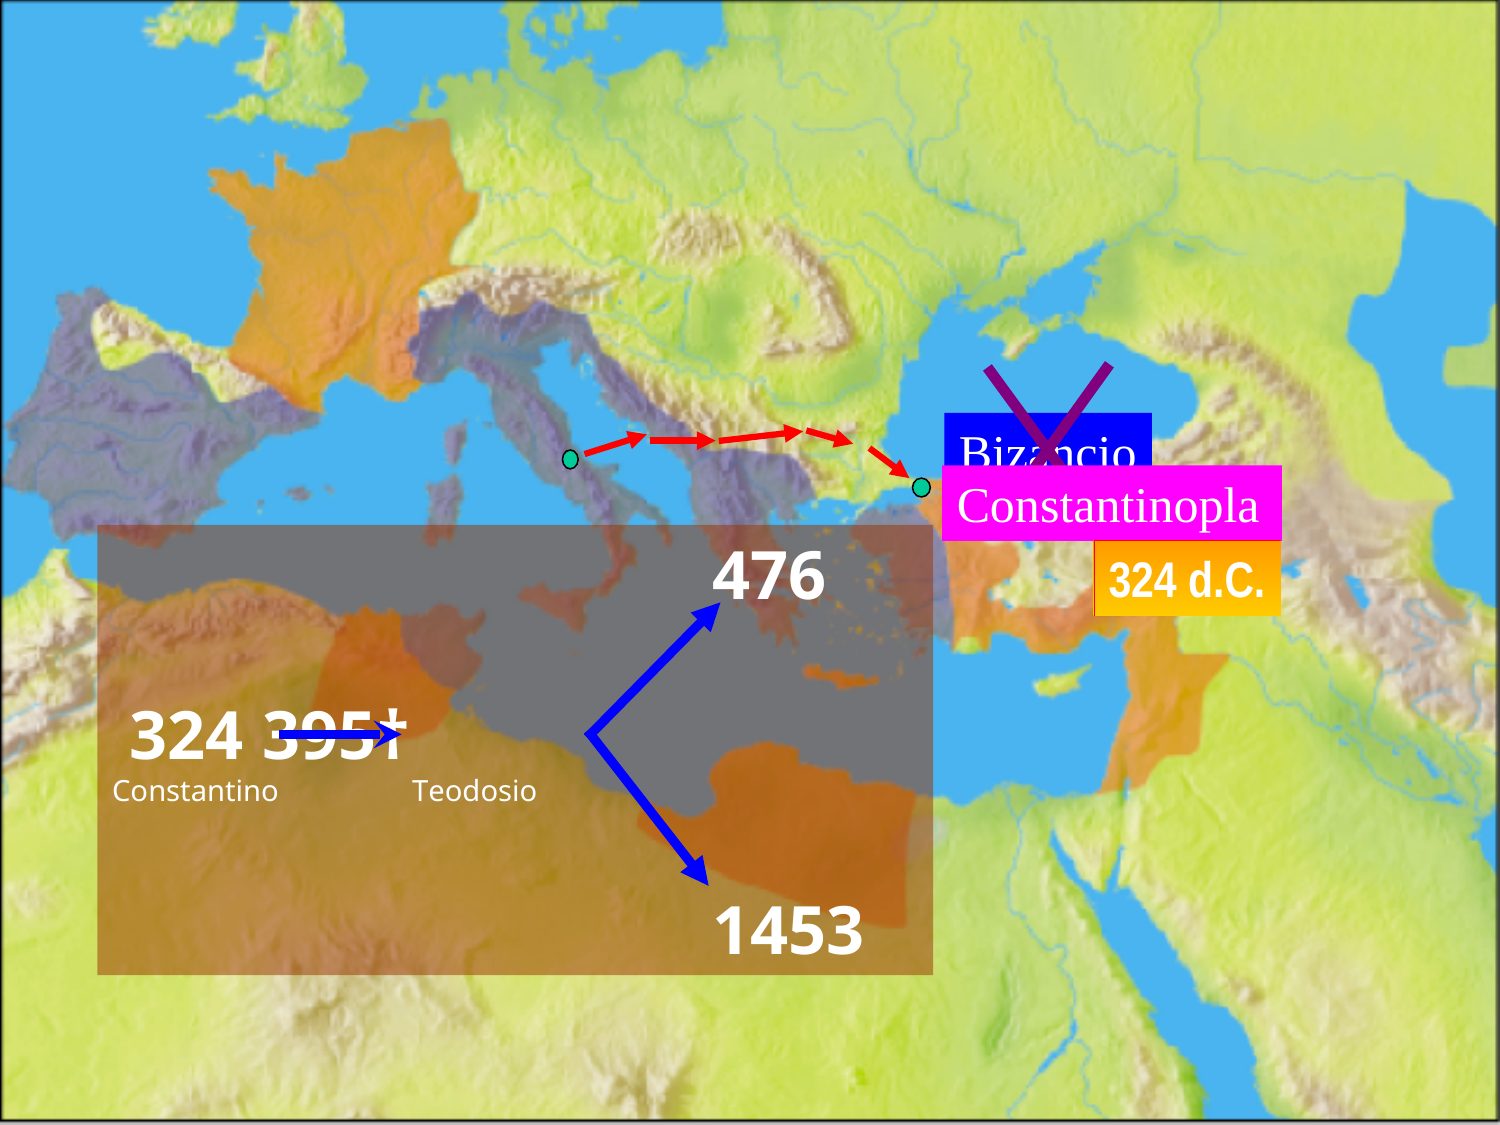

#
Bizancio
Constantinopla
			 	476
 324	395†
Constantino 	Teodosio
									1453
324 d.C.